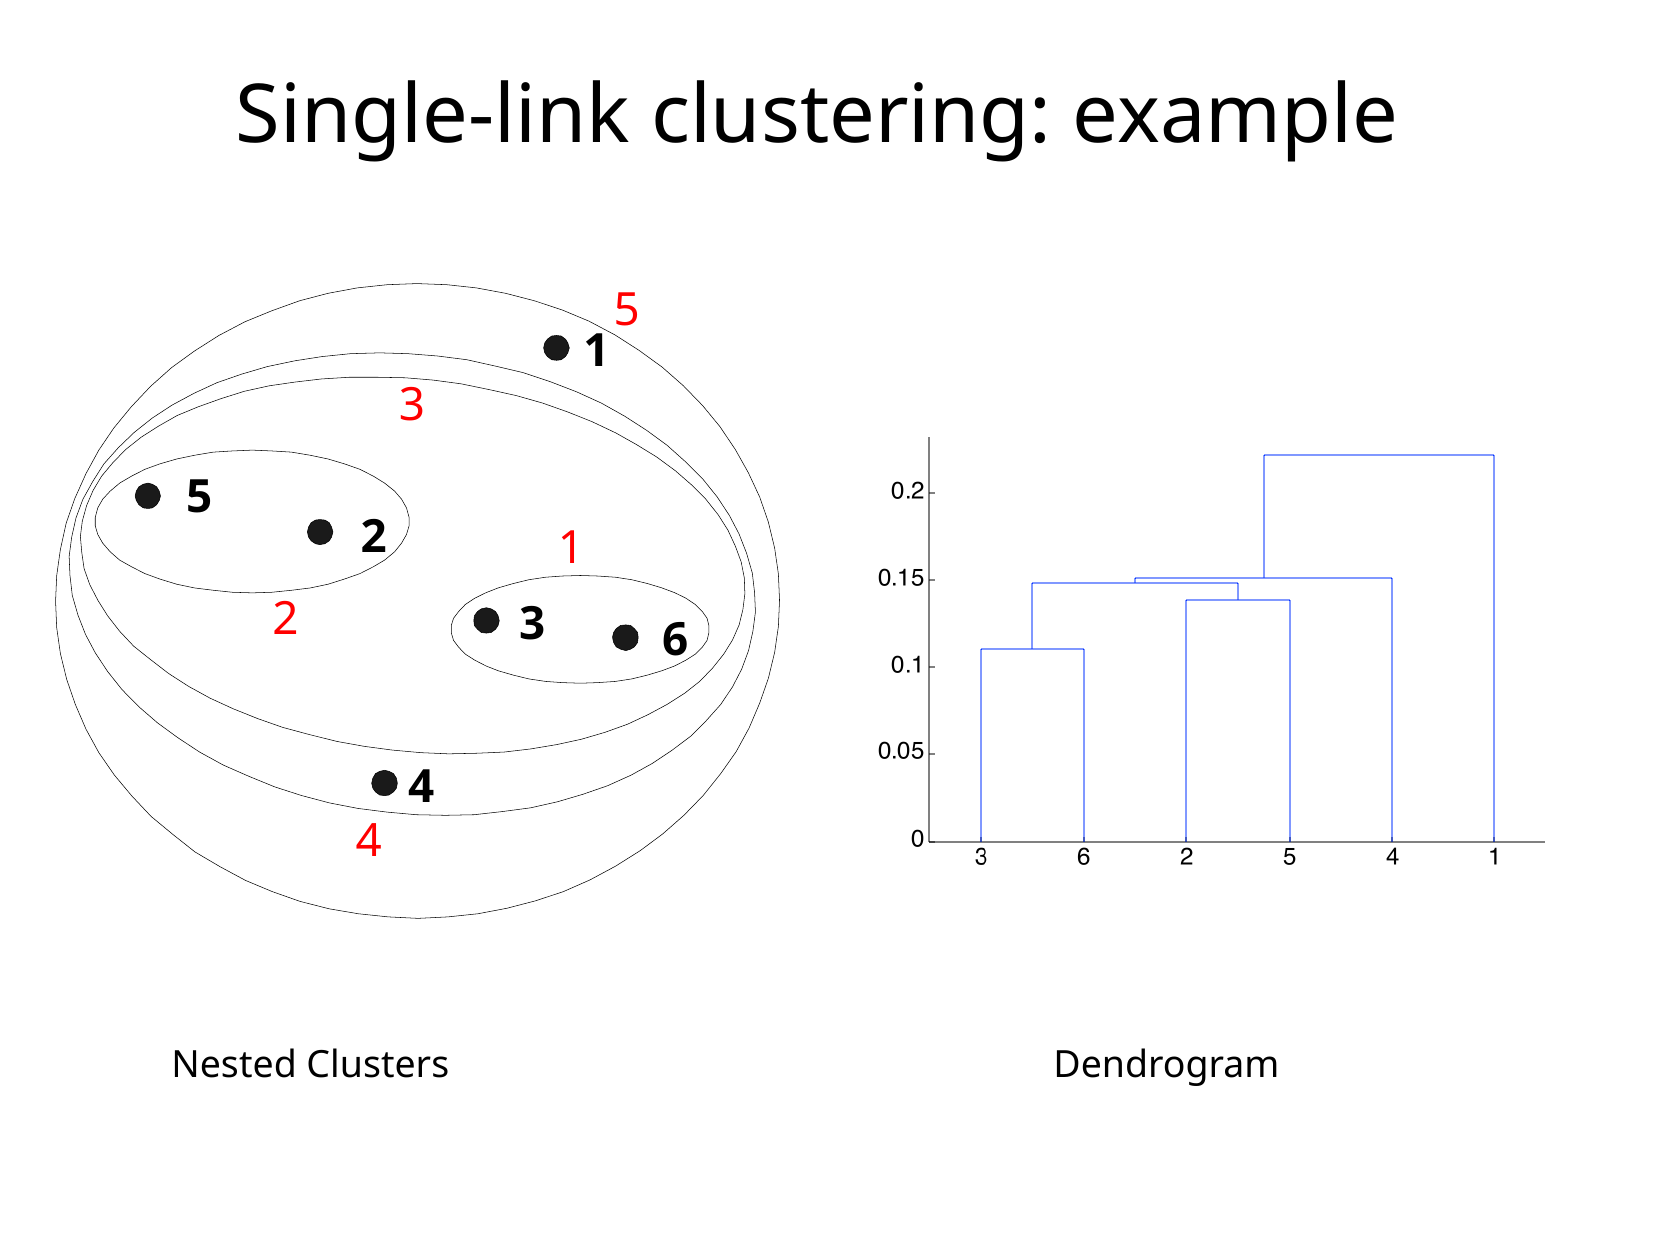

# Single-link clustering: example
5
1
5
2
3
6
4
4
3
2
1
Nested Clusters
Dendrogram